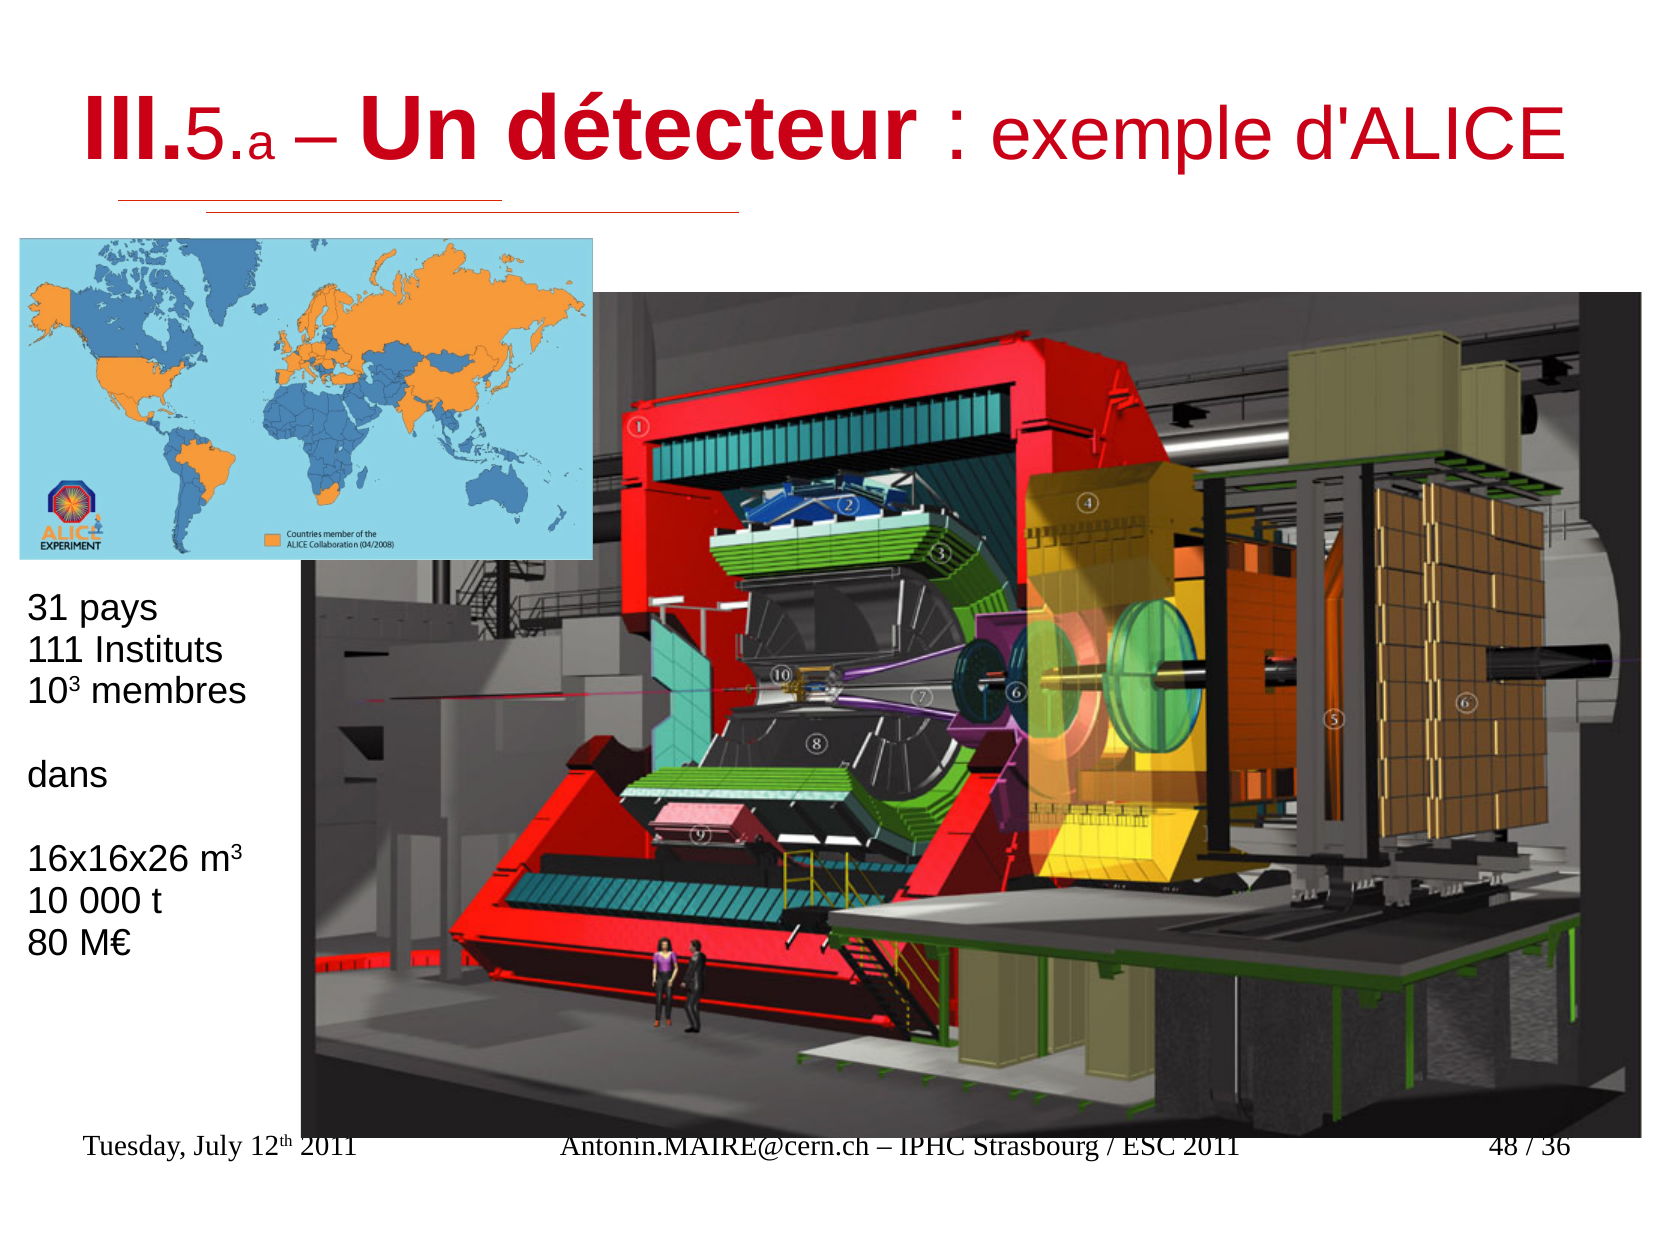

# III.5.a – Un détecteur : exemple d'ALICE
31 pays
111 Instituts
103 membres
dans
16x16x26 m3
10 000 t
80 M€
Antonin Maire - IPHC Strasbourg / AliceWeek Apr. 08
48